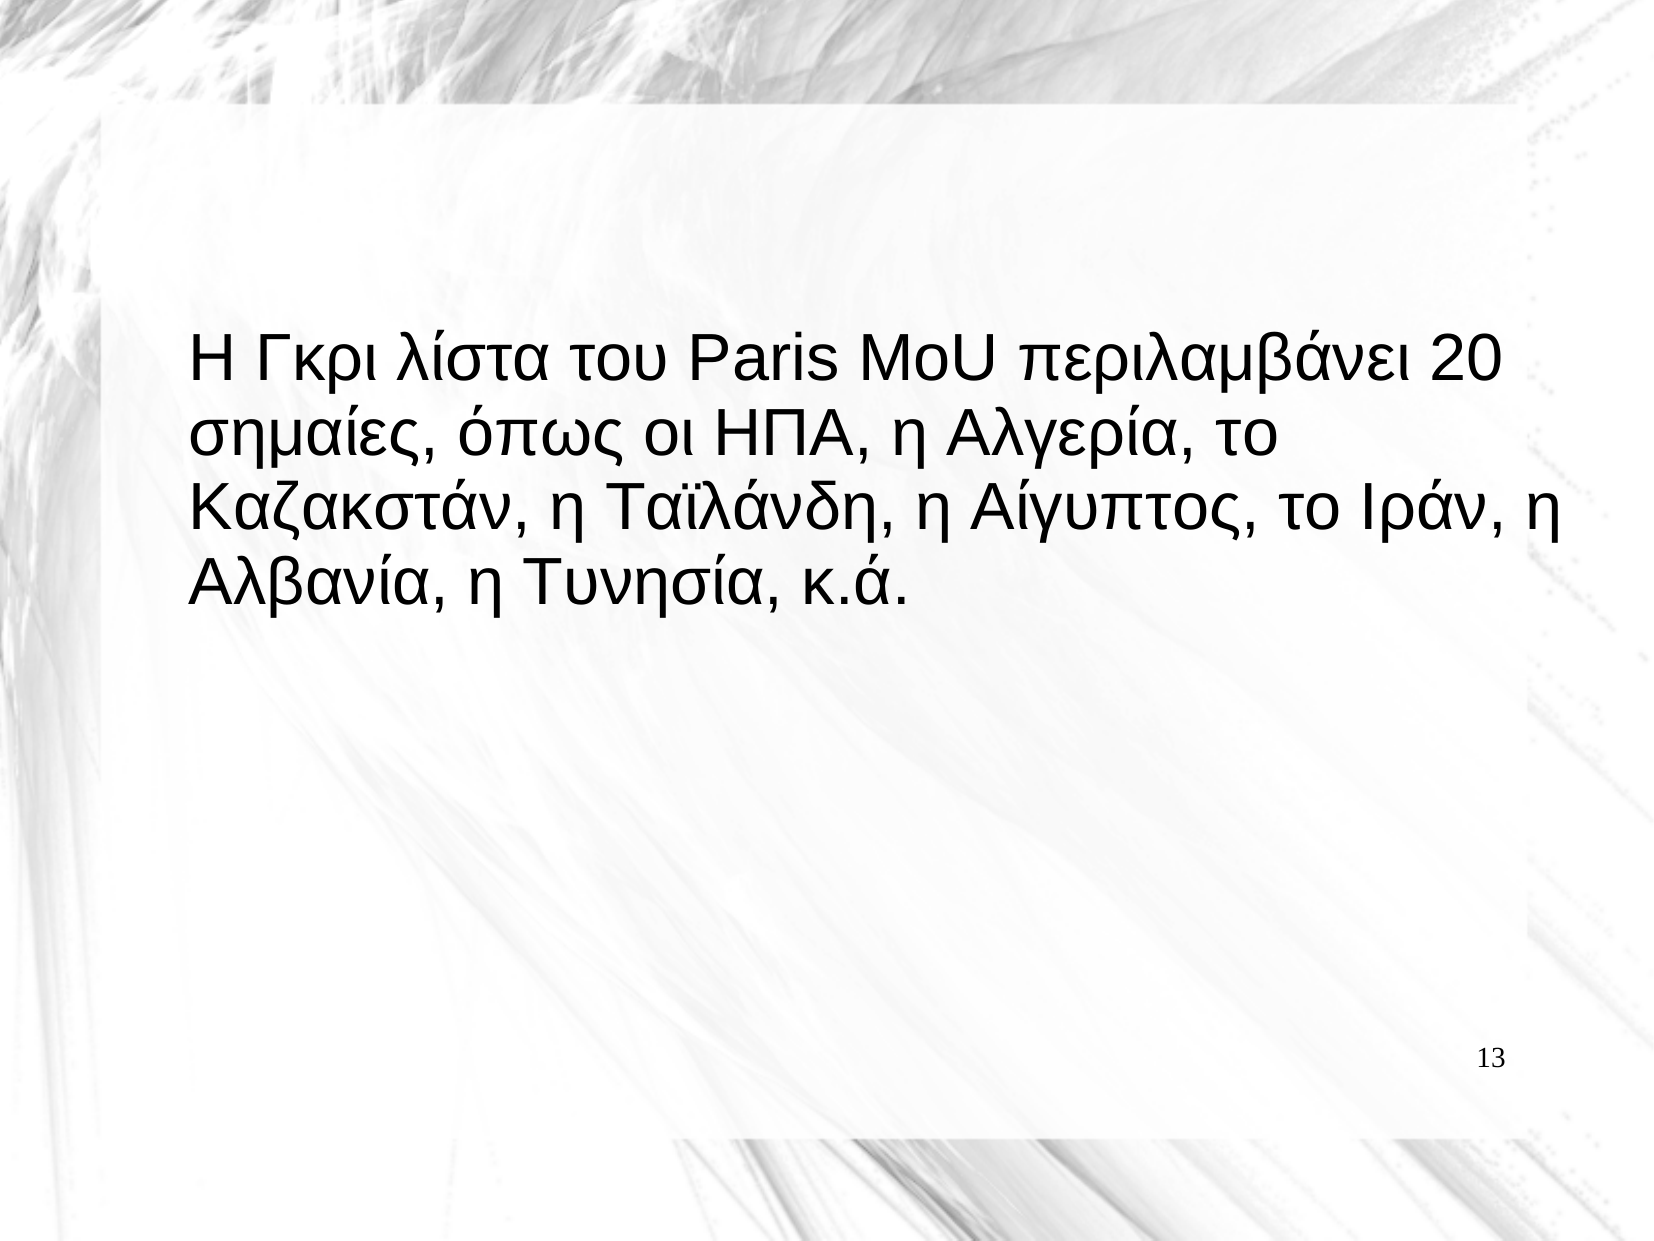

# Η Γκρι λίστα του Paris MoU περιλαμβάνει 20 σημαίες, όπως οι ΗΠΑ, η Αλγερία, το Καζακστάν, η Ταϊλάνδη, η Αίγυπτος, το Ιράν, η Αλβανία, η Τυνησία, κ.ά.
13